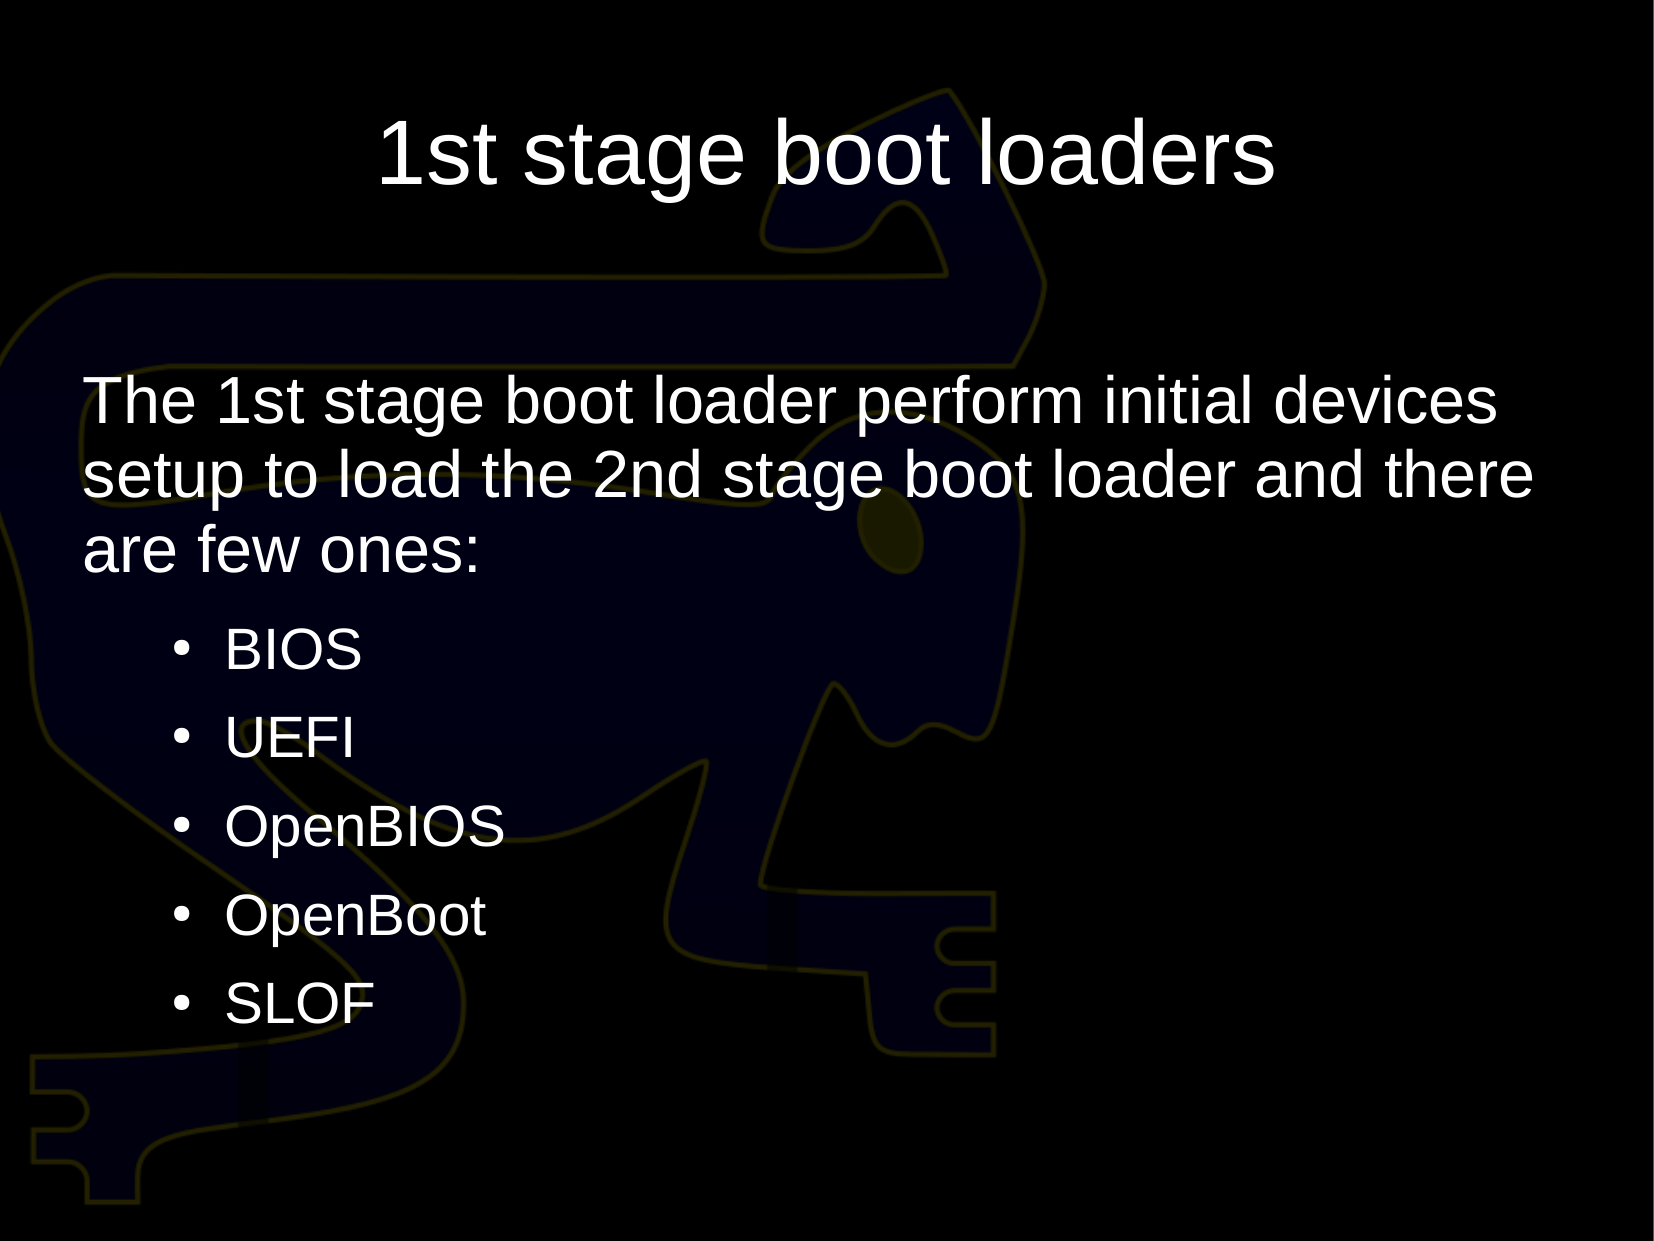

# 1st stage boot loaders
The 1st stage boot loader perform initial devices setup to load the 2nd stage boot loader and there are few ones:
BIOS
UEFI
OpenBIOS
OpenBoot
SLOF